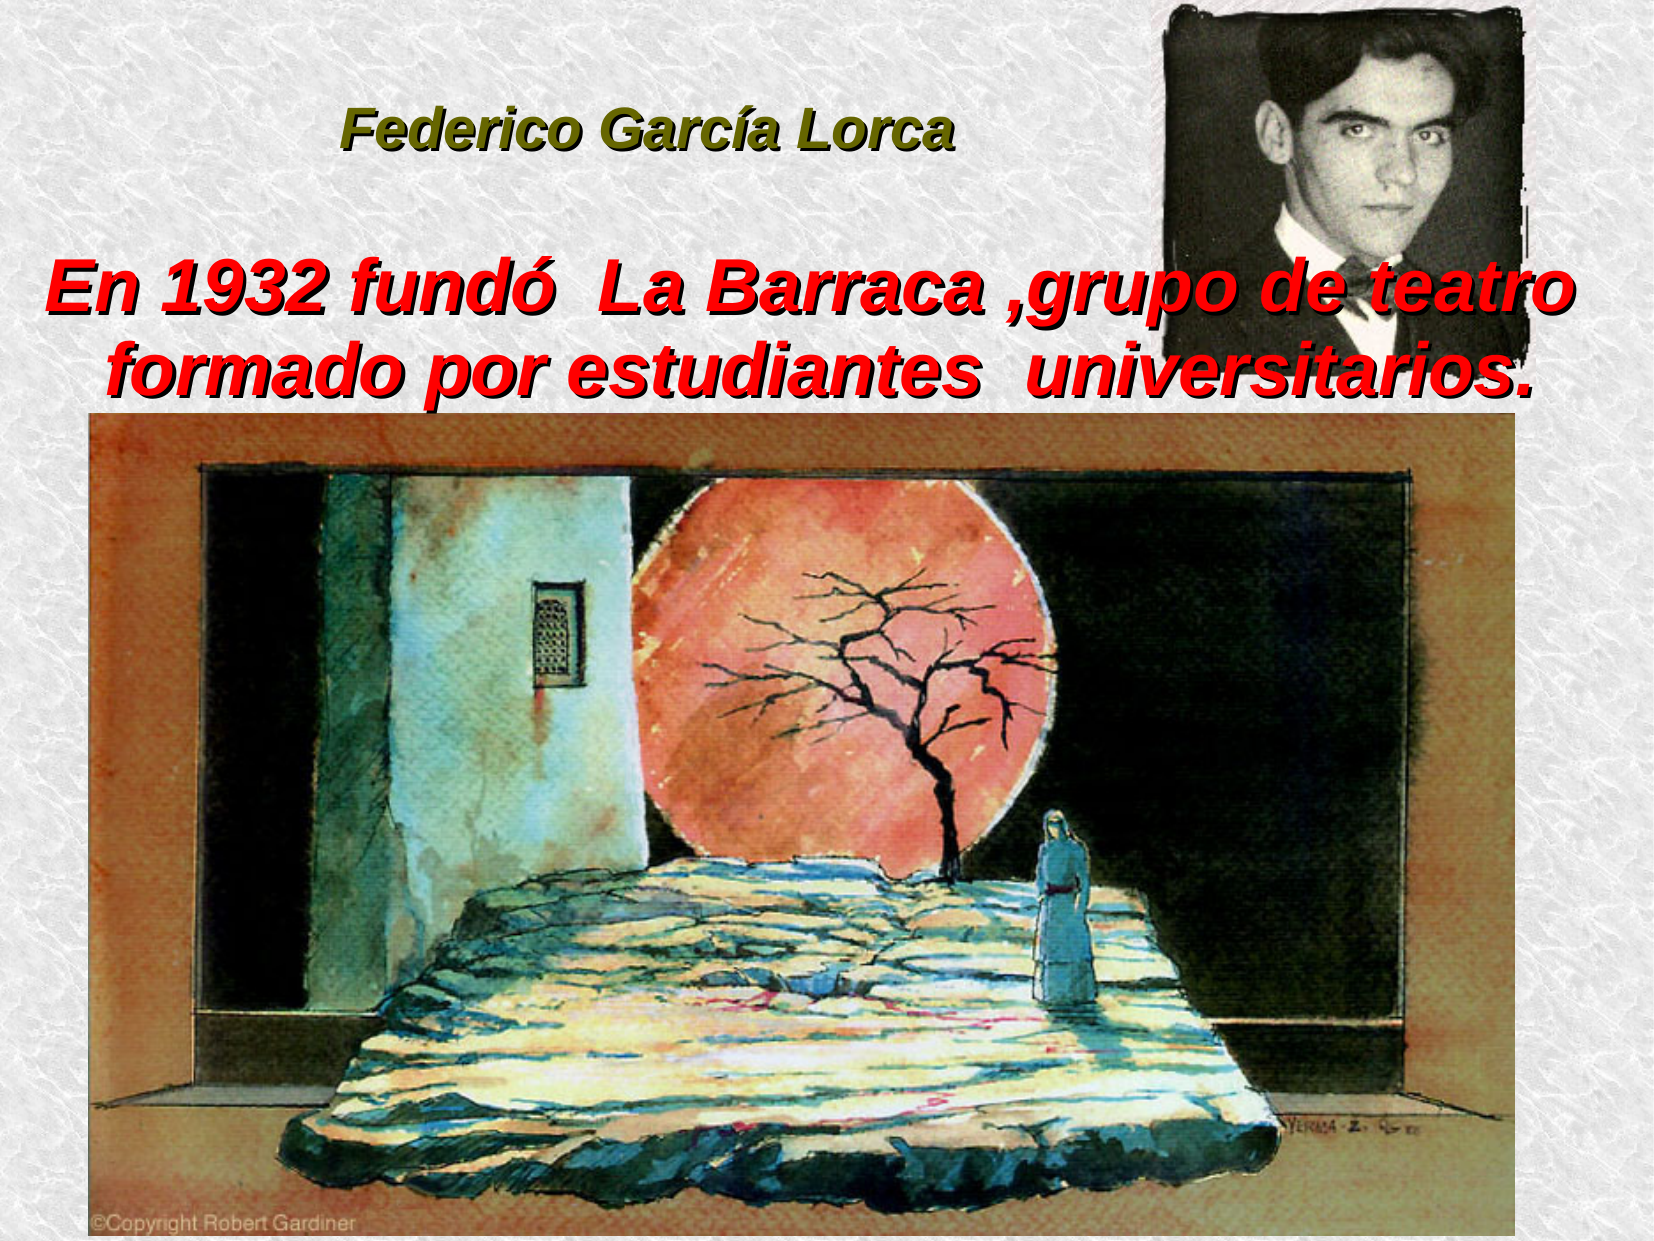

Federico García Lorca
En 1932 fundó La Barraca ,grupo de teatro
formado por estudiantes universitarios.